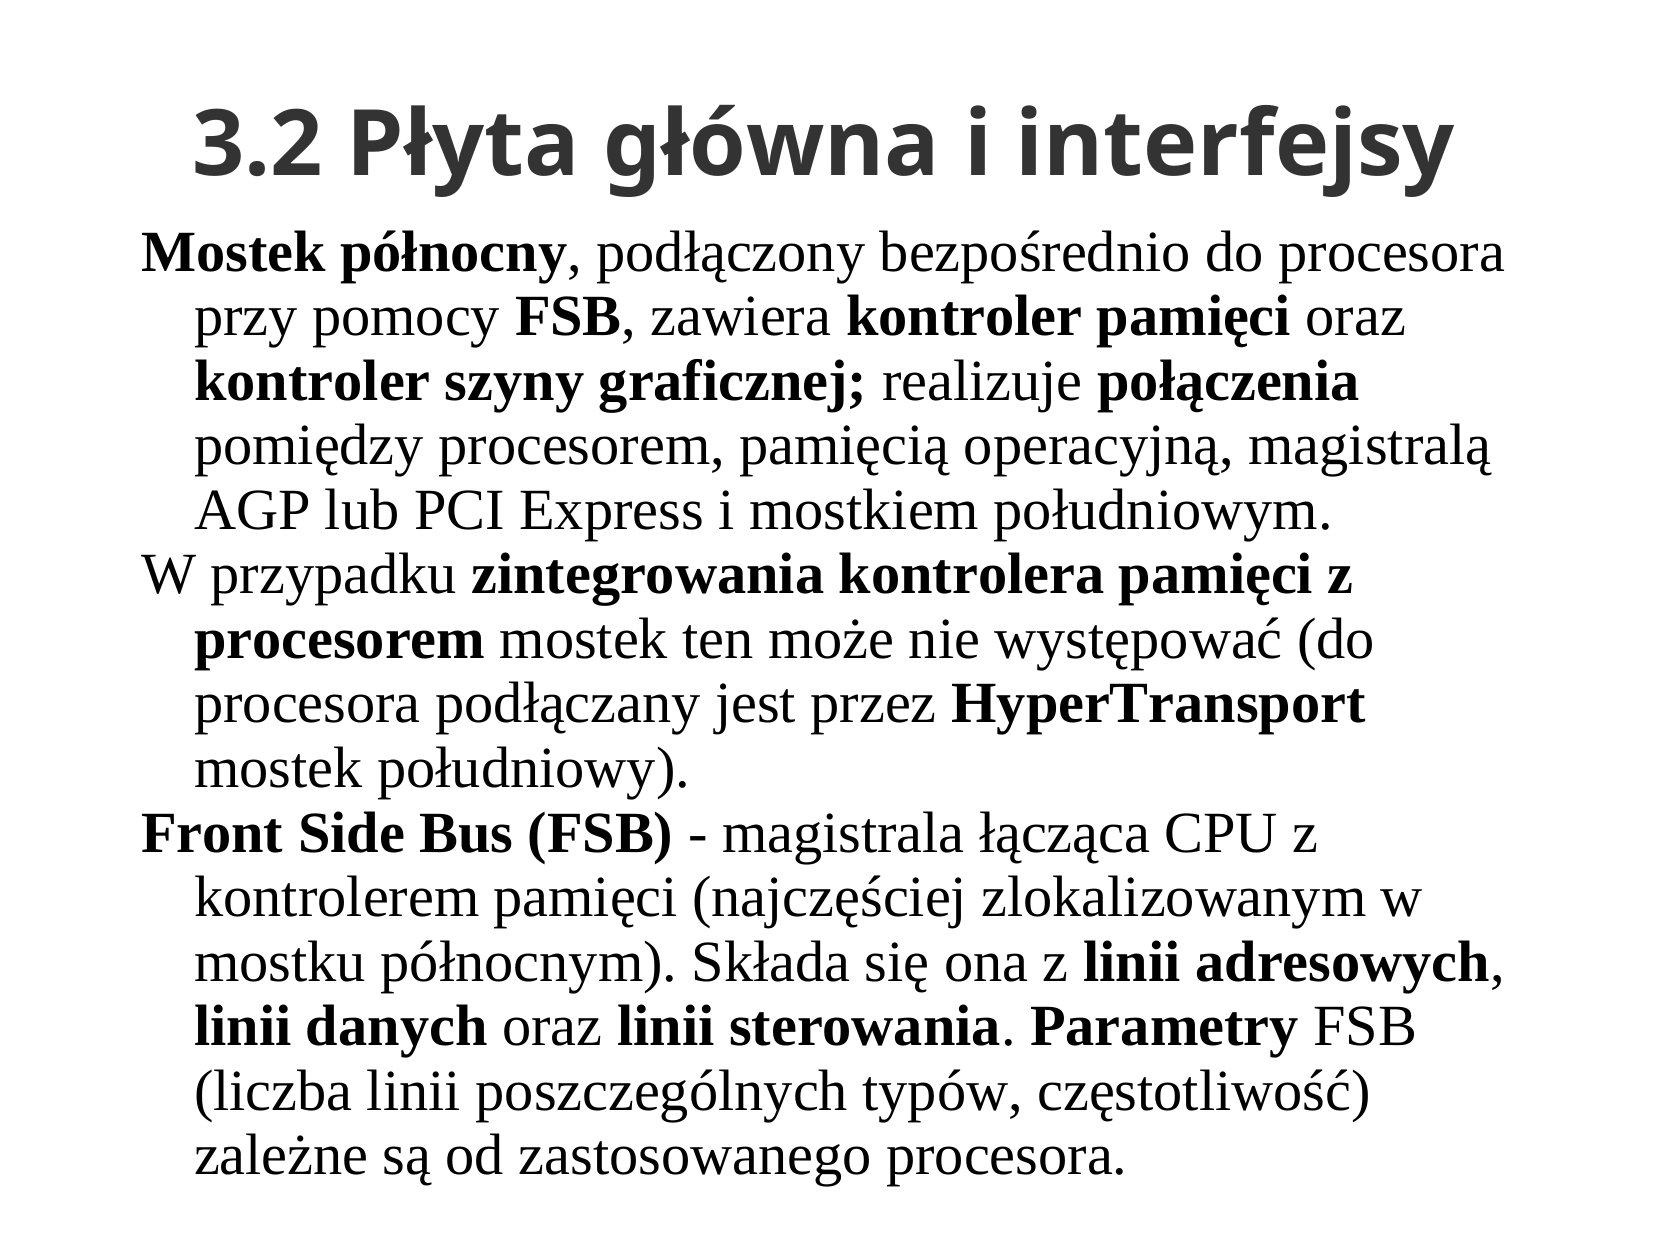

# 3.2 Płyta główna i interfejsy
Mostek północny, podłączony bezpośrednio do procesora przy pomocy FSB, zawiera kontroler pamięci oraz kontroler szyny graficznej; realizuje połączenia pomiędzy procesorem, pamięcią operacyjną, magistralą AGP lub PCI Express i mostkiem południowym.
W przypadku zintegrowania kontrolera pamięci z procesorem mostek ten może nie występować (do procesora podłączany jest przez HyperTransport mostek południowy).
Front Side Bus (FSB) - magistrala łącząca CPU z kontrolerem pamięci (najczęściej zlokalizowanym w mostku północnym). Składa się ona z linii adresowych, linii danych oraz linii sterowania. Parametry FSB (liczba linii poszczególnych typów, częstotliwość) zależne są od zastosowanego procesora.